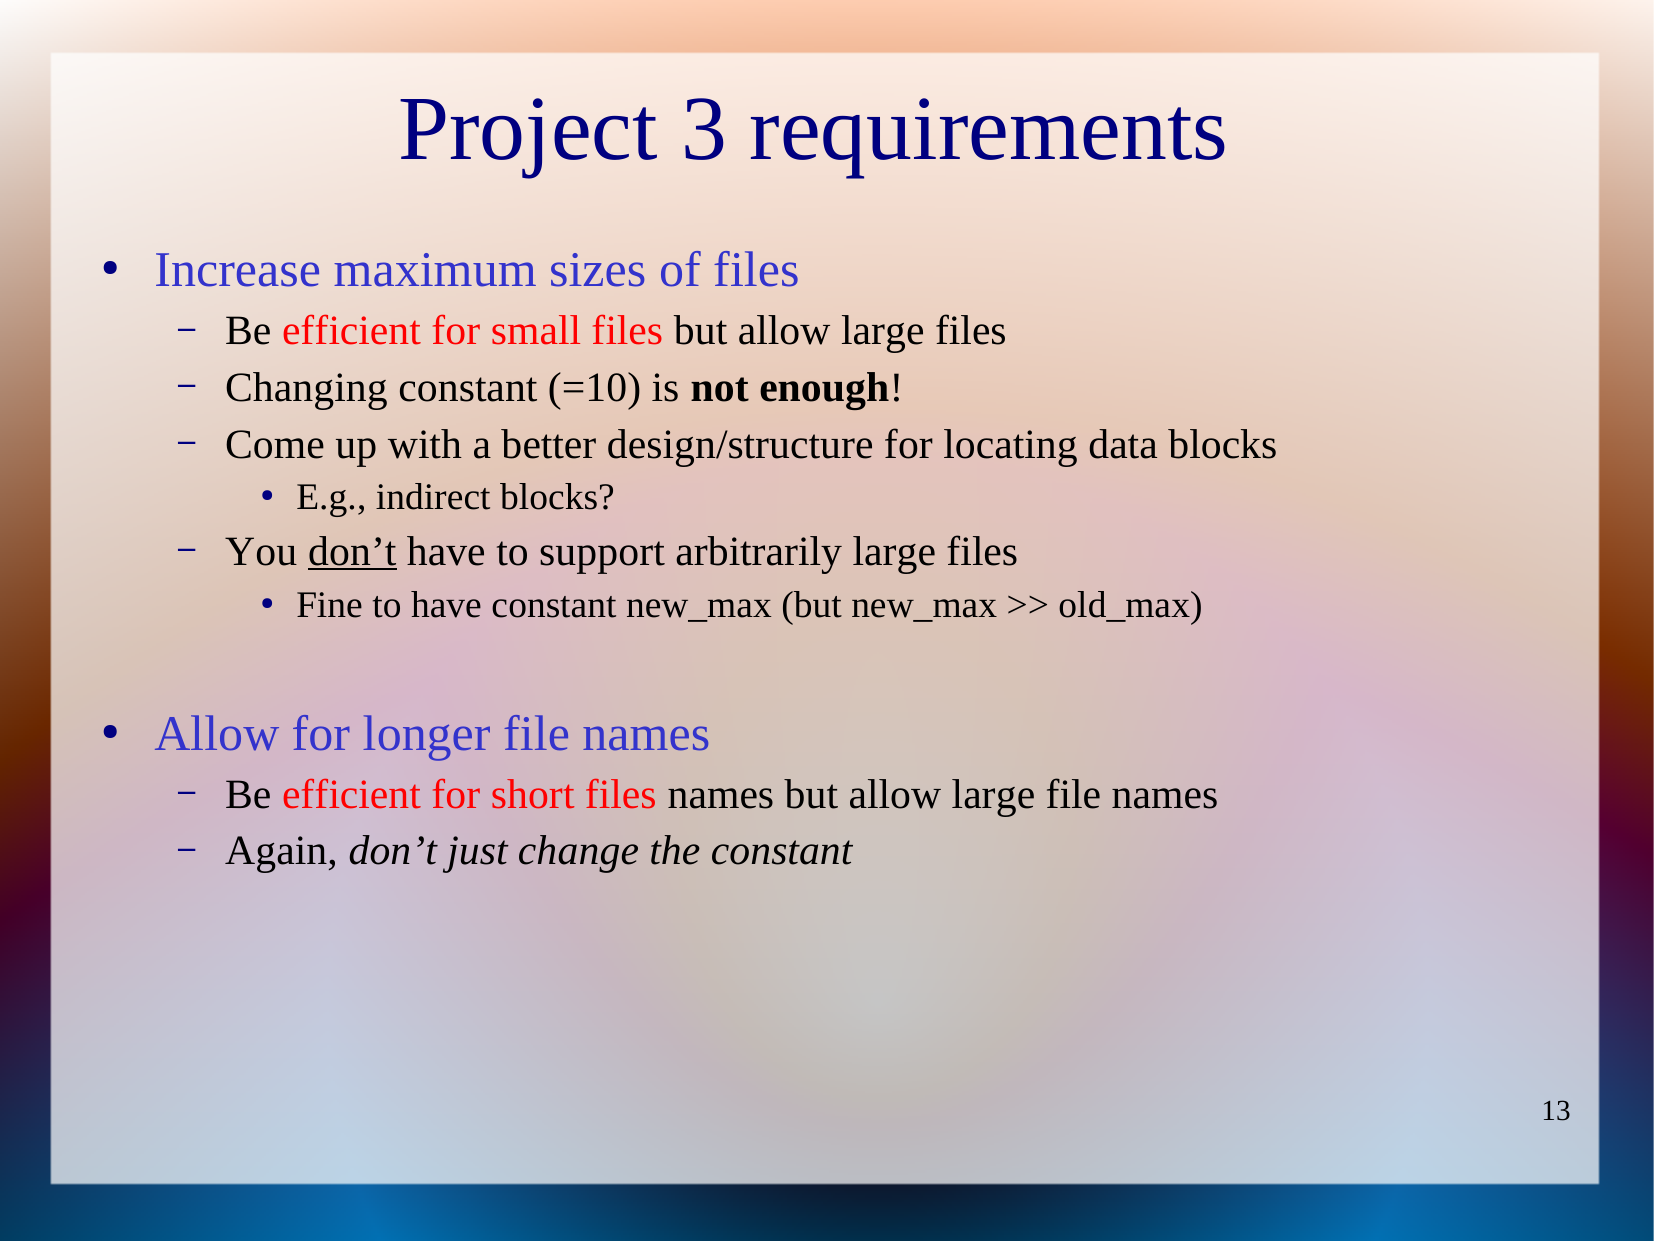

# Project 3 requirements
Increase maximum sizes of files
Be efficient for small files but allow large files
Changing constant (=10) is not enough!
Come up with a better design/structure for locating data blocks
E.g., indirect blocks?
You don’t have to support arbitrarily large files
Fine to have constant new_max (but new_max >> old_max)
Allow for longer file names
Be efficient for short files names but allow large file names
Again, don’t just change the constant
13